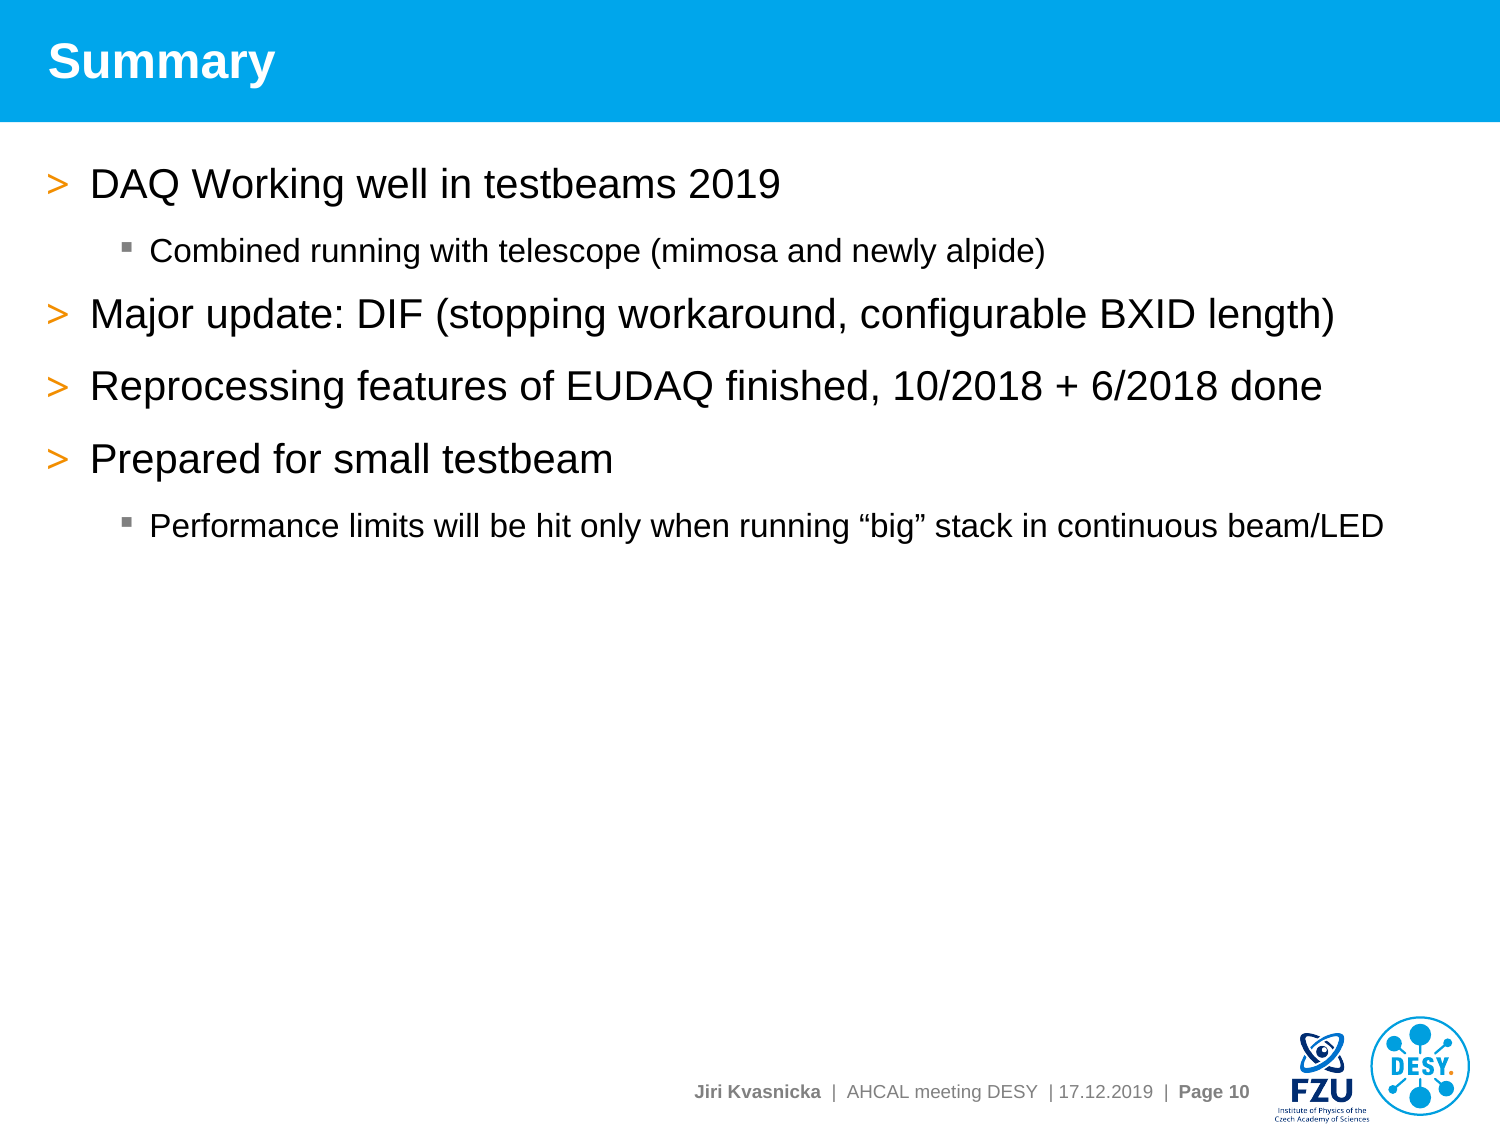

# Summary
DAQ Working well in testbeams 2019
Combined running with telescope (mimosa and newly alpide)
Major update: DIF (stopping workaround, configurable BXID length)
Reprocessing features of EUDAQ finished, 10/2018 + 6/2018 done
Prepared for small testbeam
Performance limits will be hit only when running “big” stack in continuous beam/LED